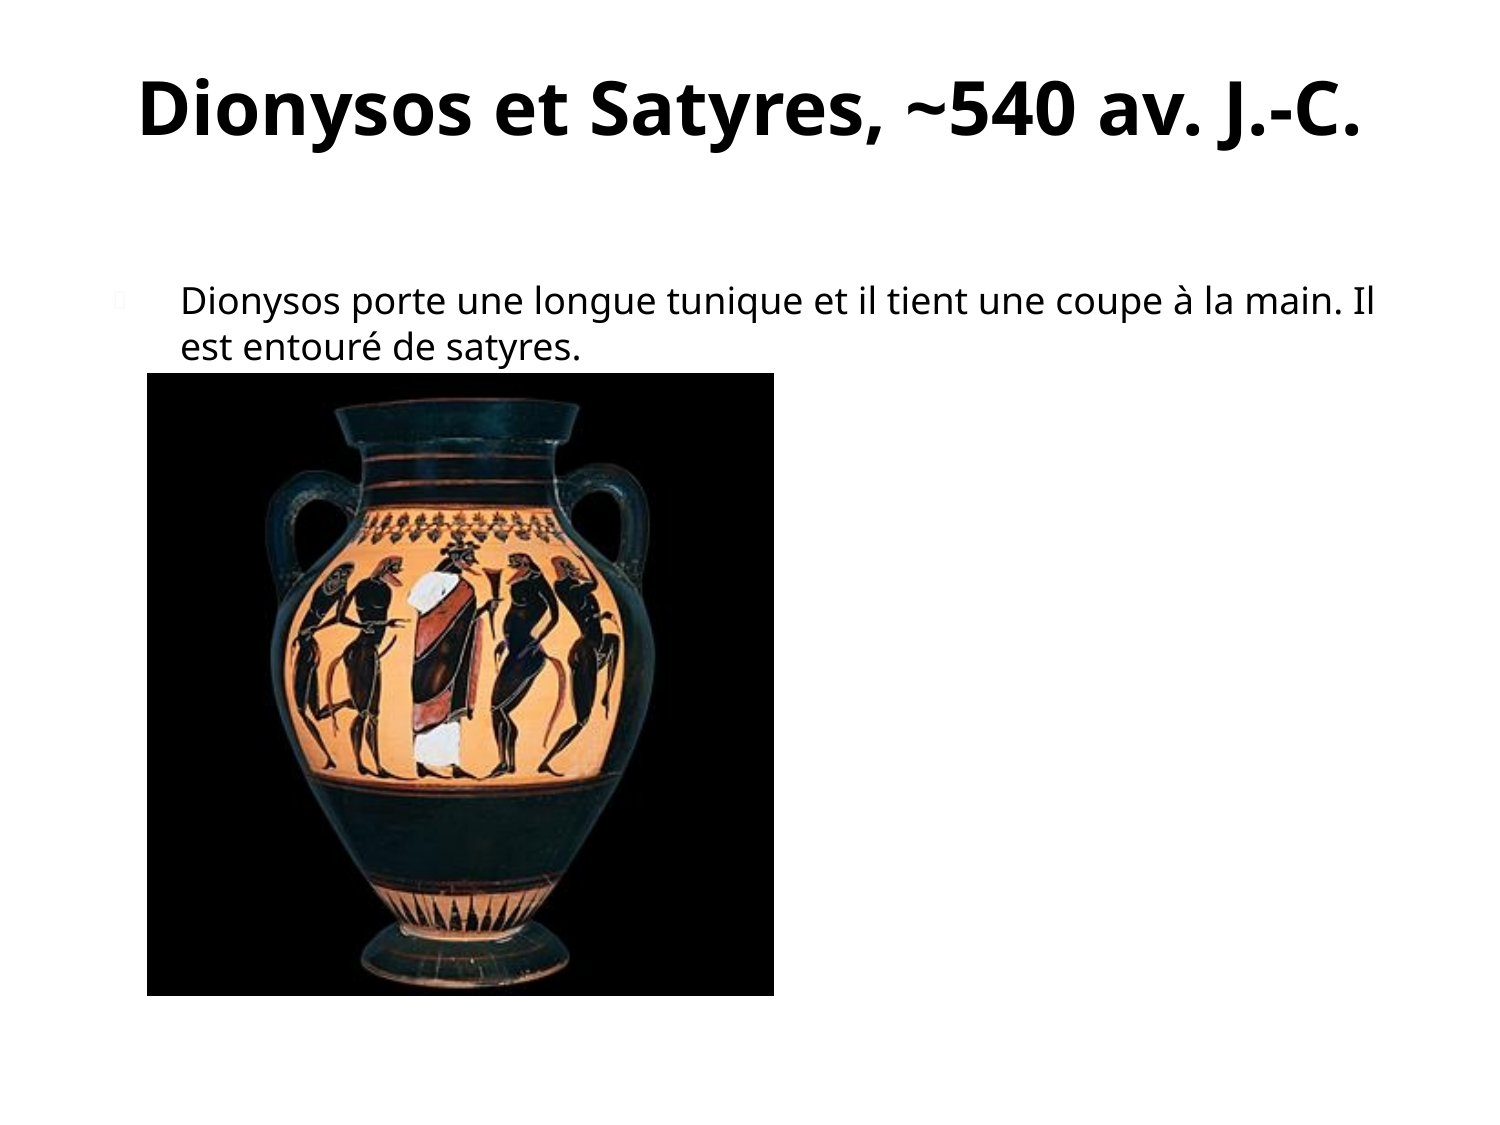

# Dionysos et Satyres, ~540 av. J.-C.
Dionysos porte une longue tunique et il tient une coupe à la main. Il est entouré de satyres.